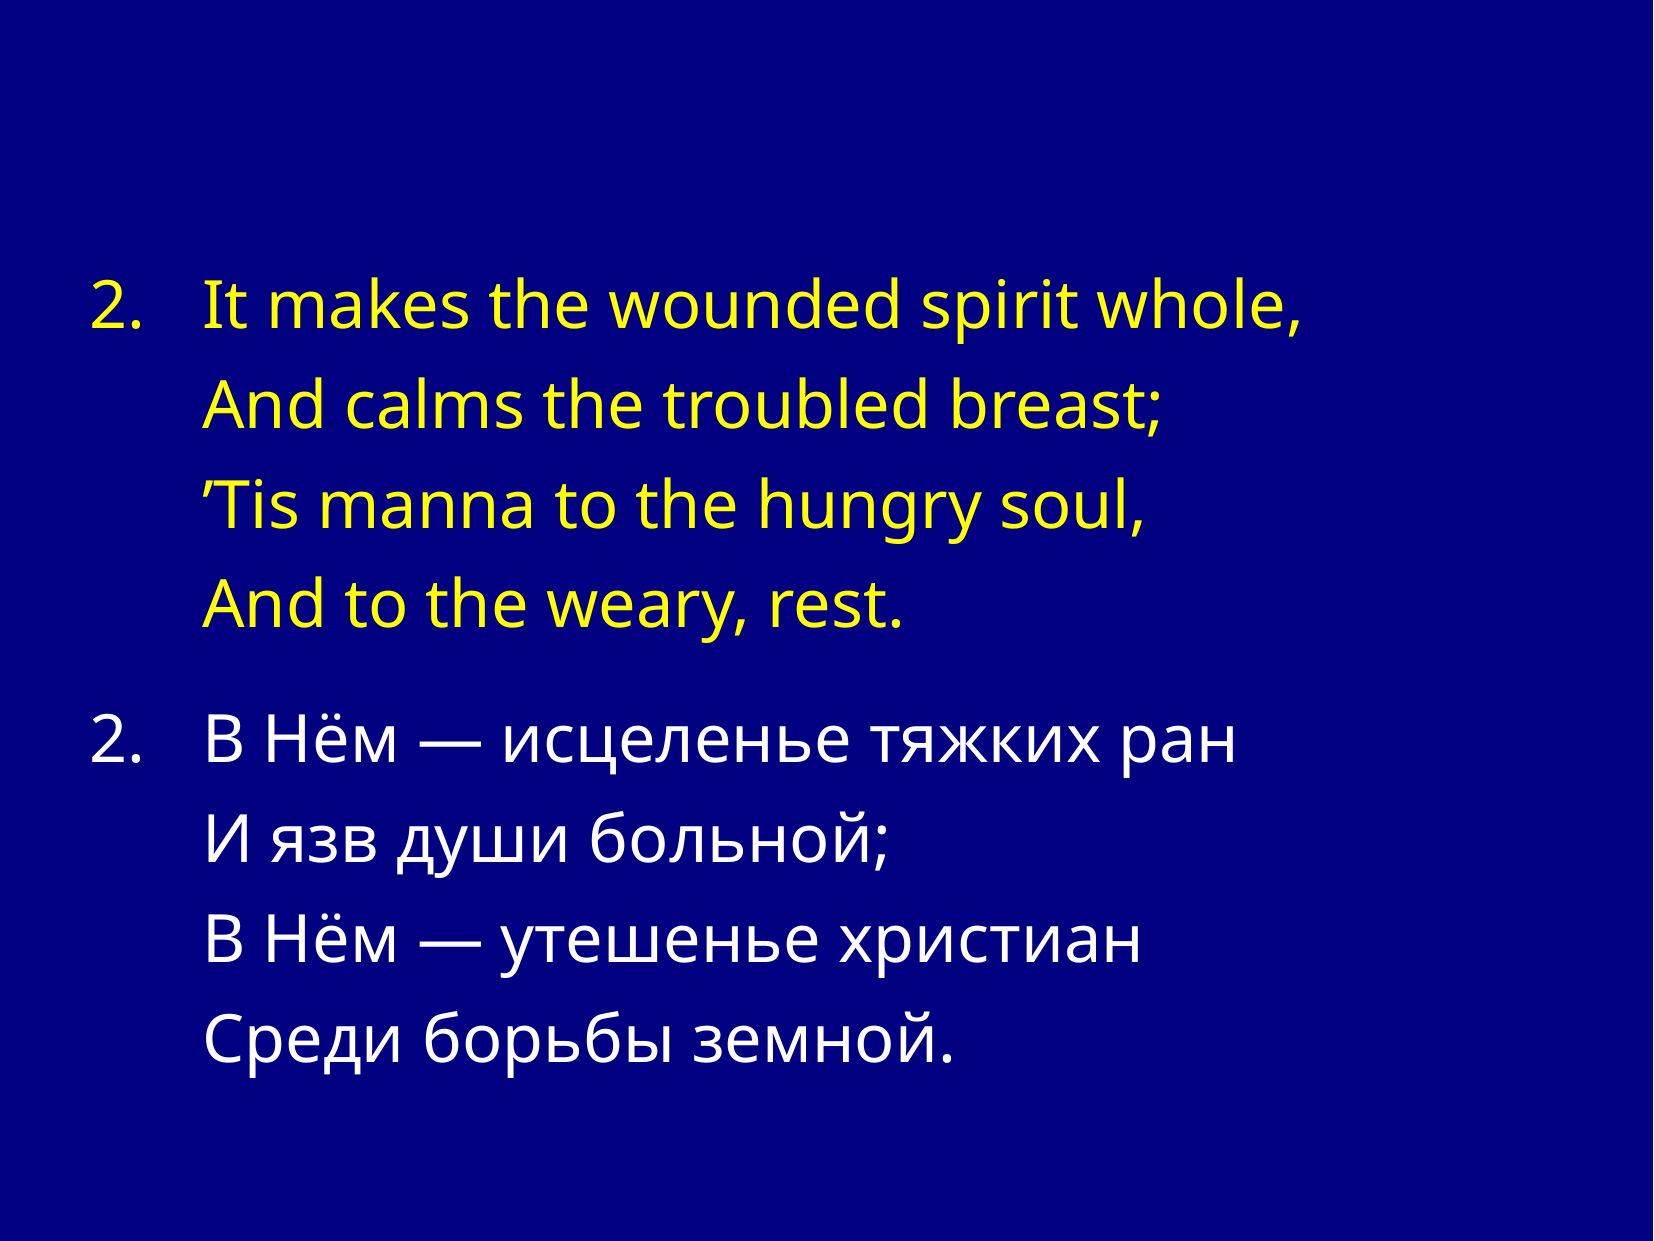

2.	It makes the wounded spirit whole,
	And calms the troubled breast;
	’Tis manna to the hungry soul,
	And to the weary, rest.
2.	В Нём — исцеленье тяжких ран
	И язв души больной;
	В Нём — утешенье христиан
	Среди борьбы земной.